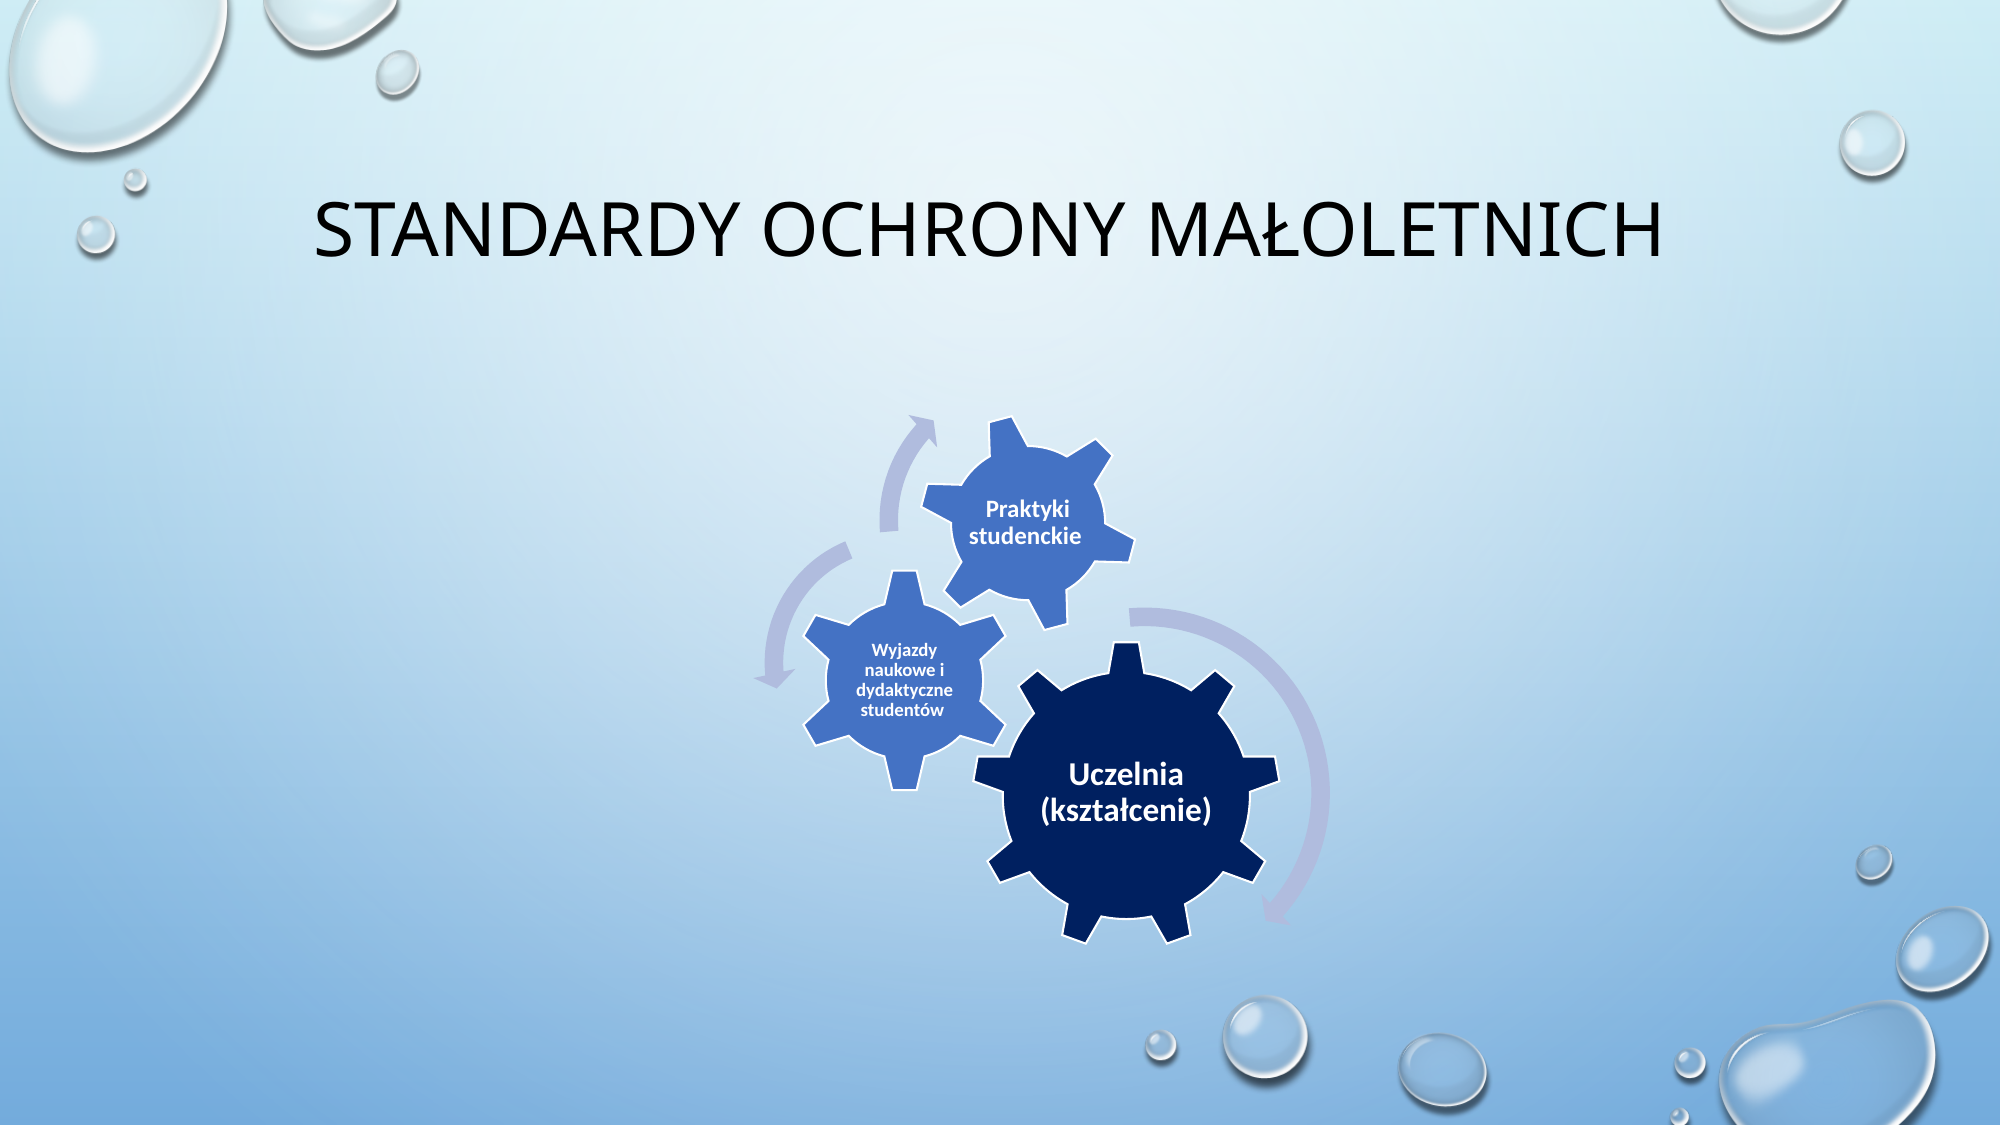

# Standardy ochrony małoletnich
Praktyki studenckie
Wyjazdy naukowe i dydaktyczne studentów
Uczelnia (kształcenie)